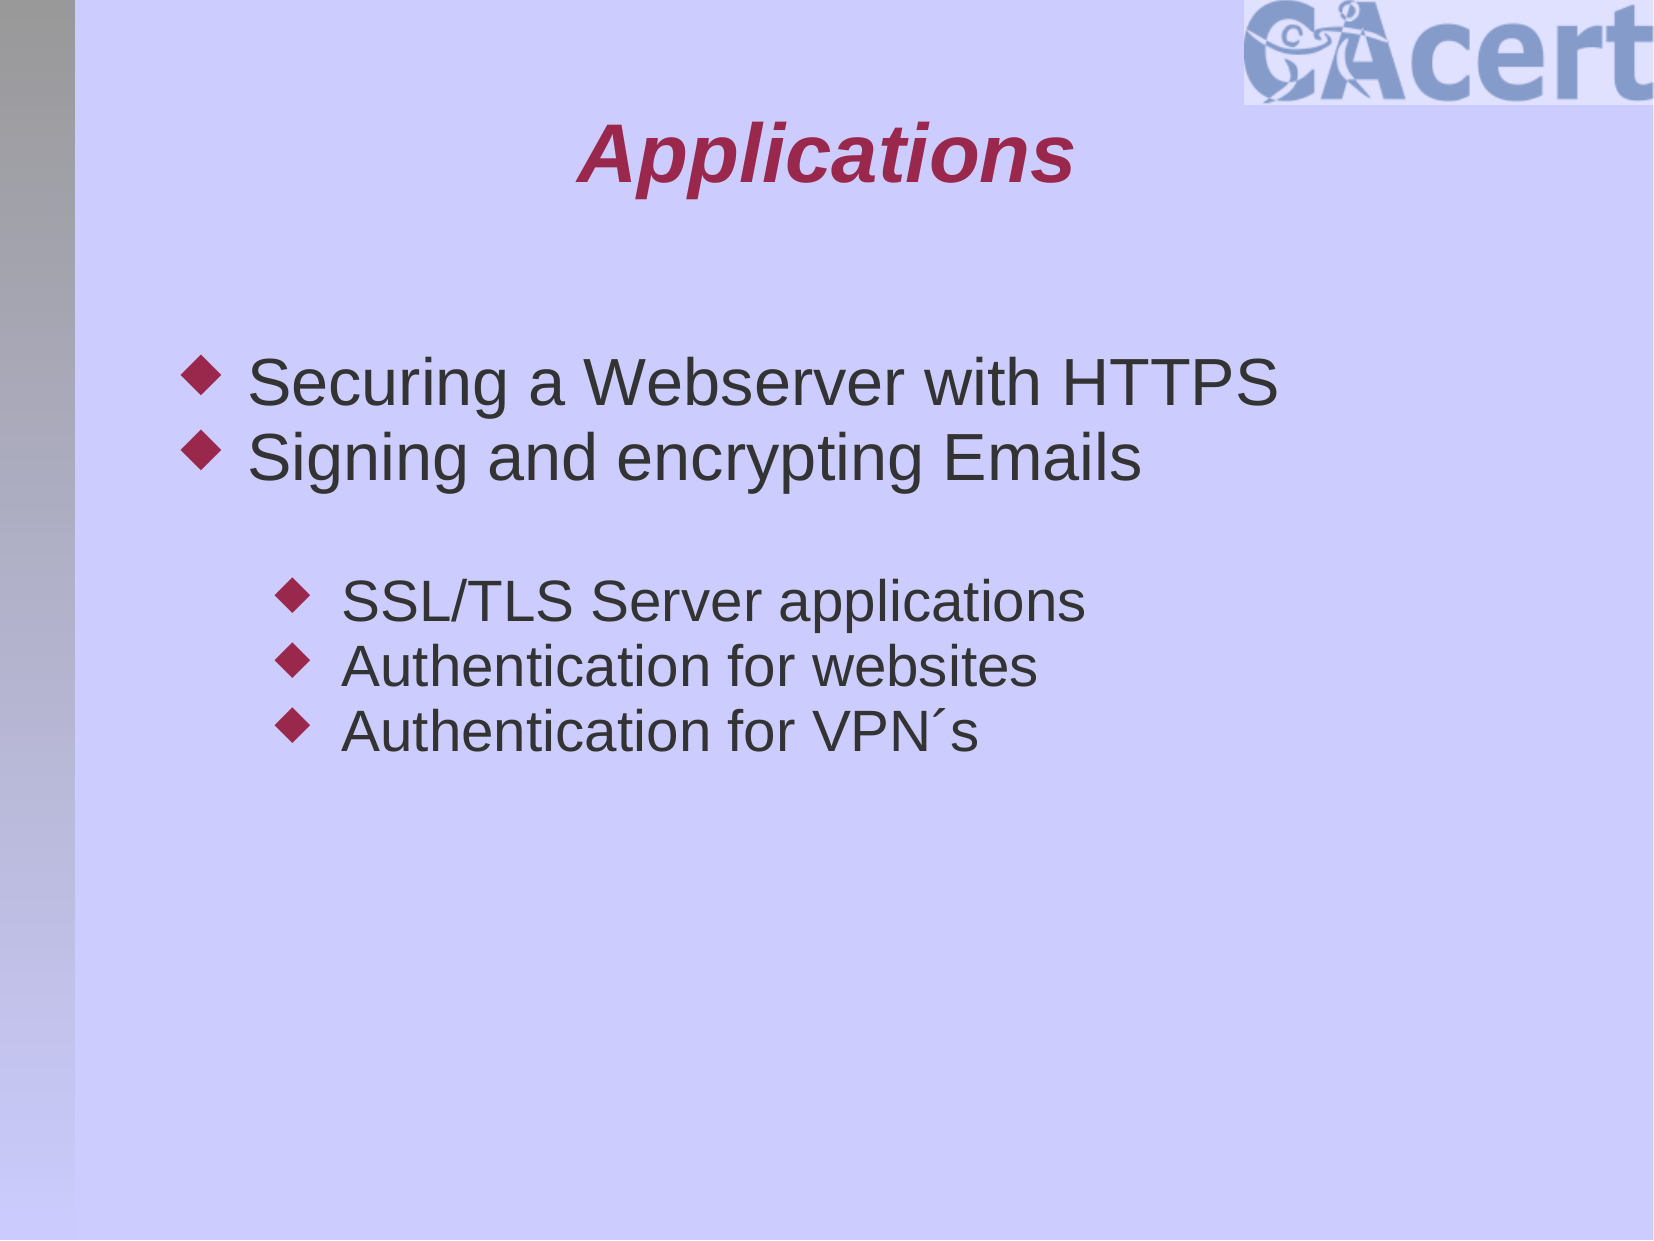

# Applications
Securing a Webserver with HTTPS
Signing and encrypting Emails
SSL/TLS Server applications
Authentication for websites
Authentication for VPN´s